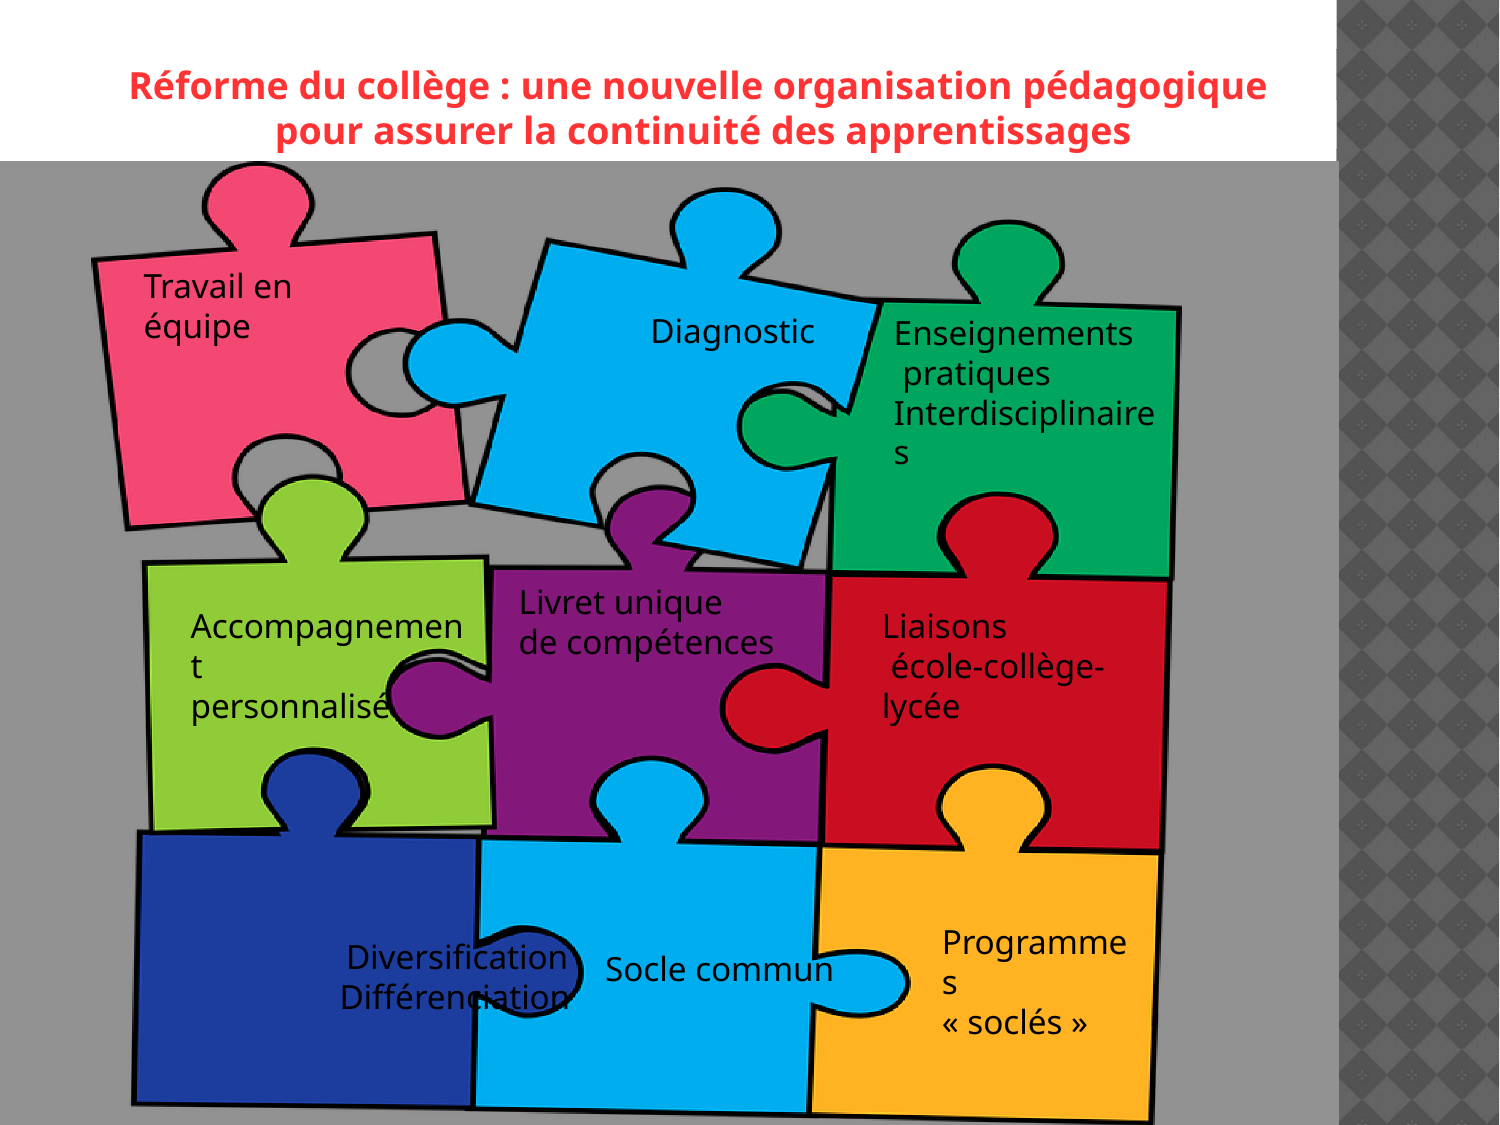

# Réforme du collège : une nouvelle organisation pédagogique pour assurer la continuité des apprentissages
Travail en équipe
Diagnostic
Enseignements
 pratiques
Interdisciplinaires
Livret unique
de compétences
Accompagnement
personnalisé
Liaisons
 école-collège-lycée
Programmes
« soclés »
 Diversification
Différenciation
Socle commun